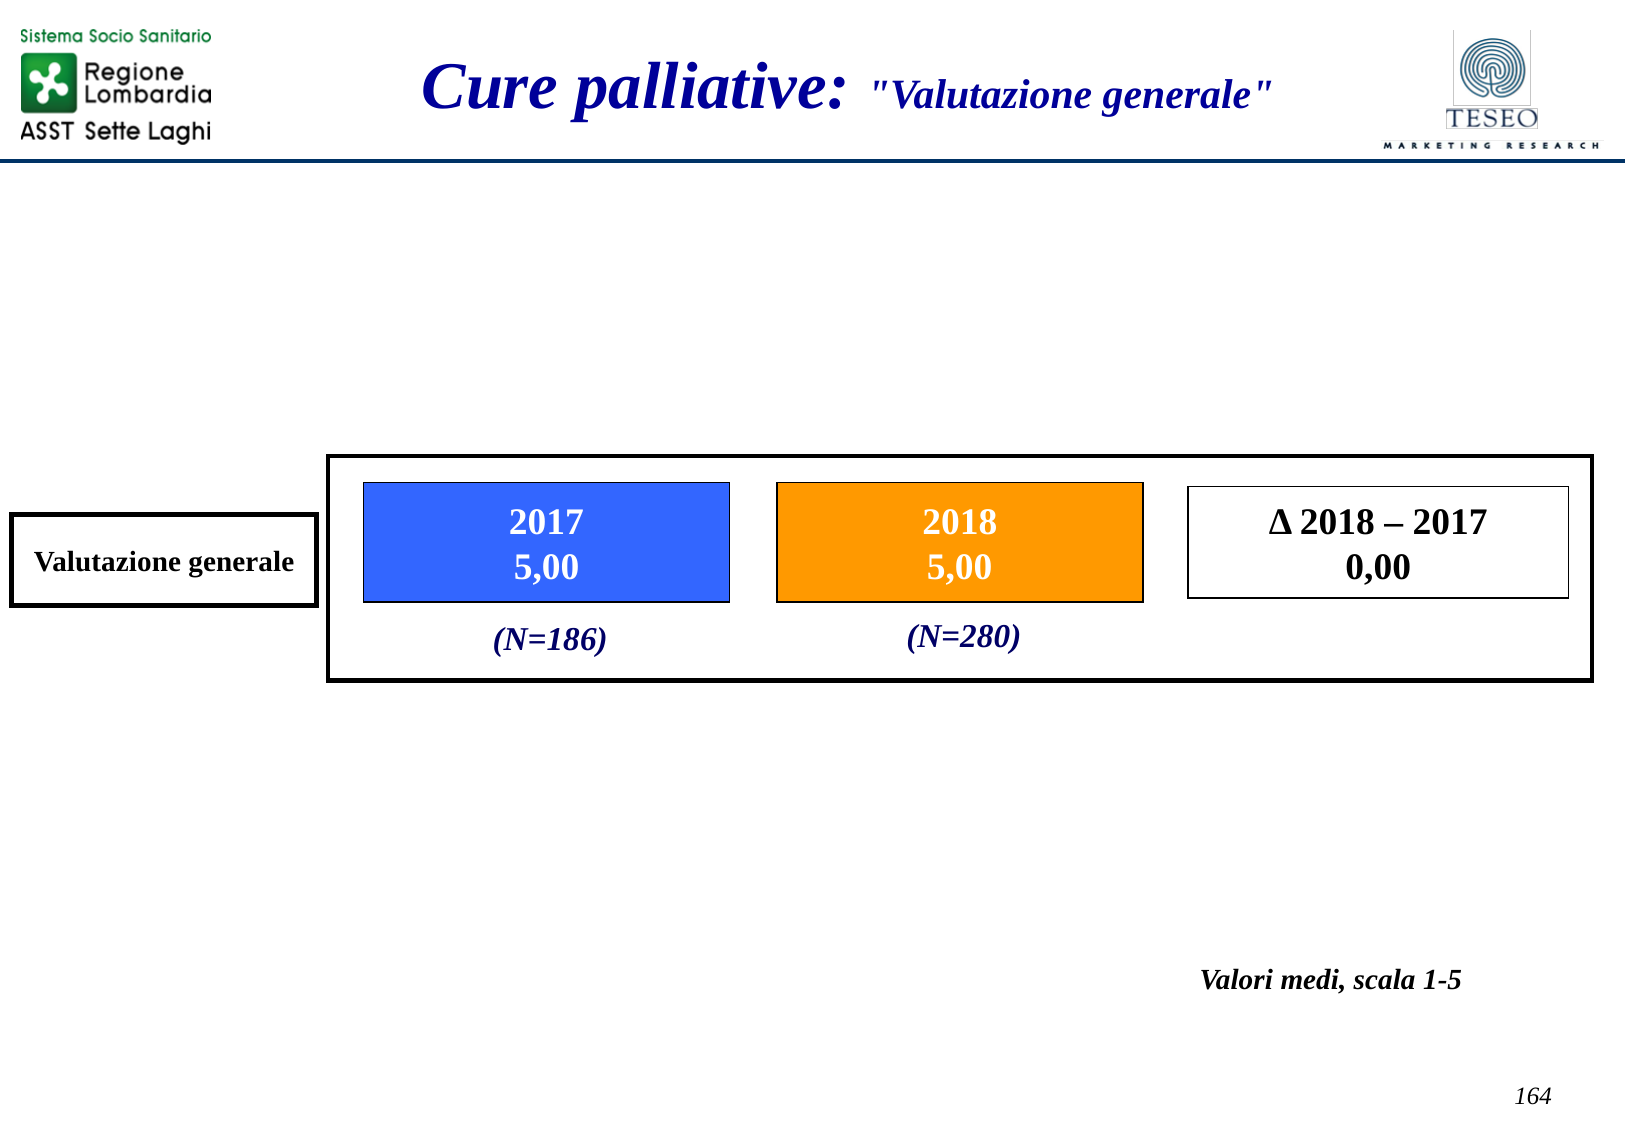

Cure palliative: "Valutazione generale"
2017
5,00
2018
5,00
Δ 2018 – 2017
0,00
Valutazione generale
(N=280)
(N=186)
Valori medi, scala 1-5